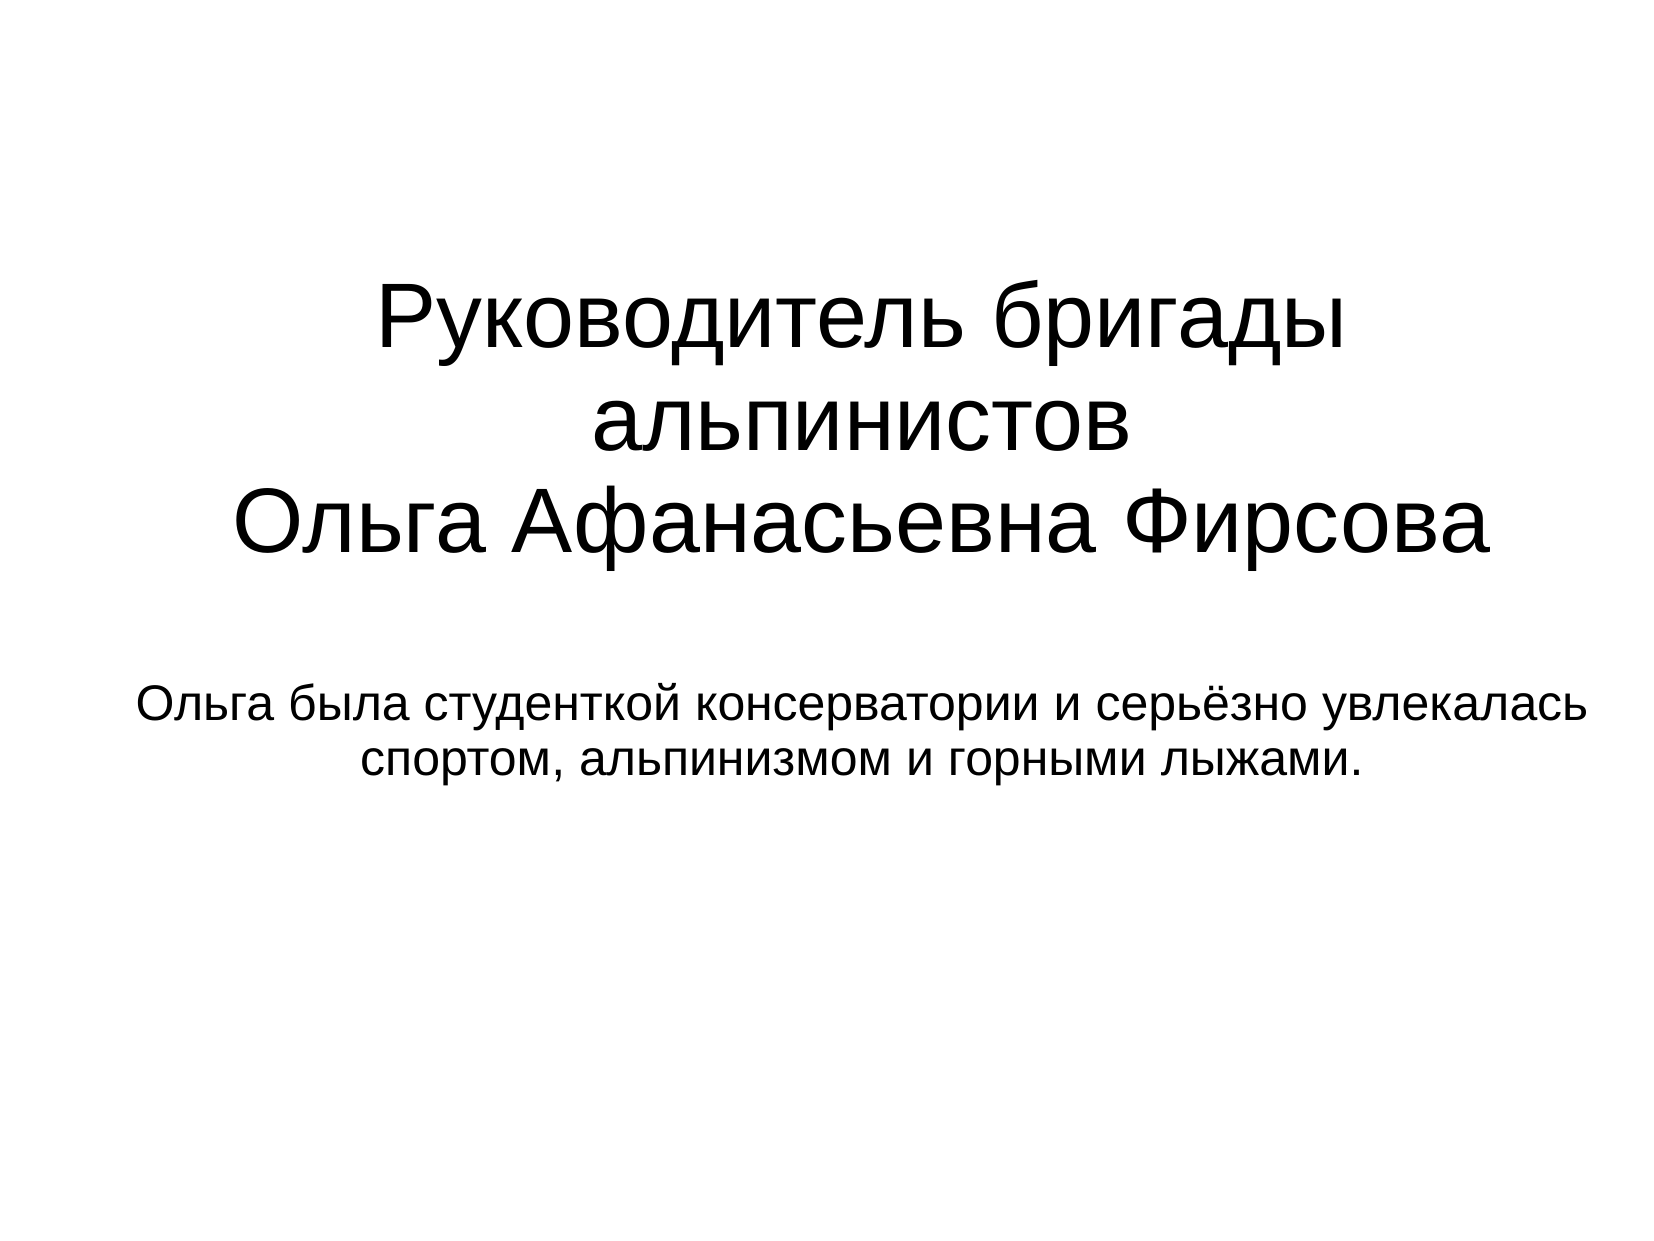

# Руководитель бригады альпинистов Ольга Афанасьевна Фирсова Ольга была студенткой консерватории и серьёзно увлекалась спортом, альпинизмом и горными лыжами.